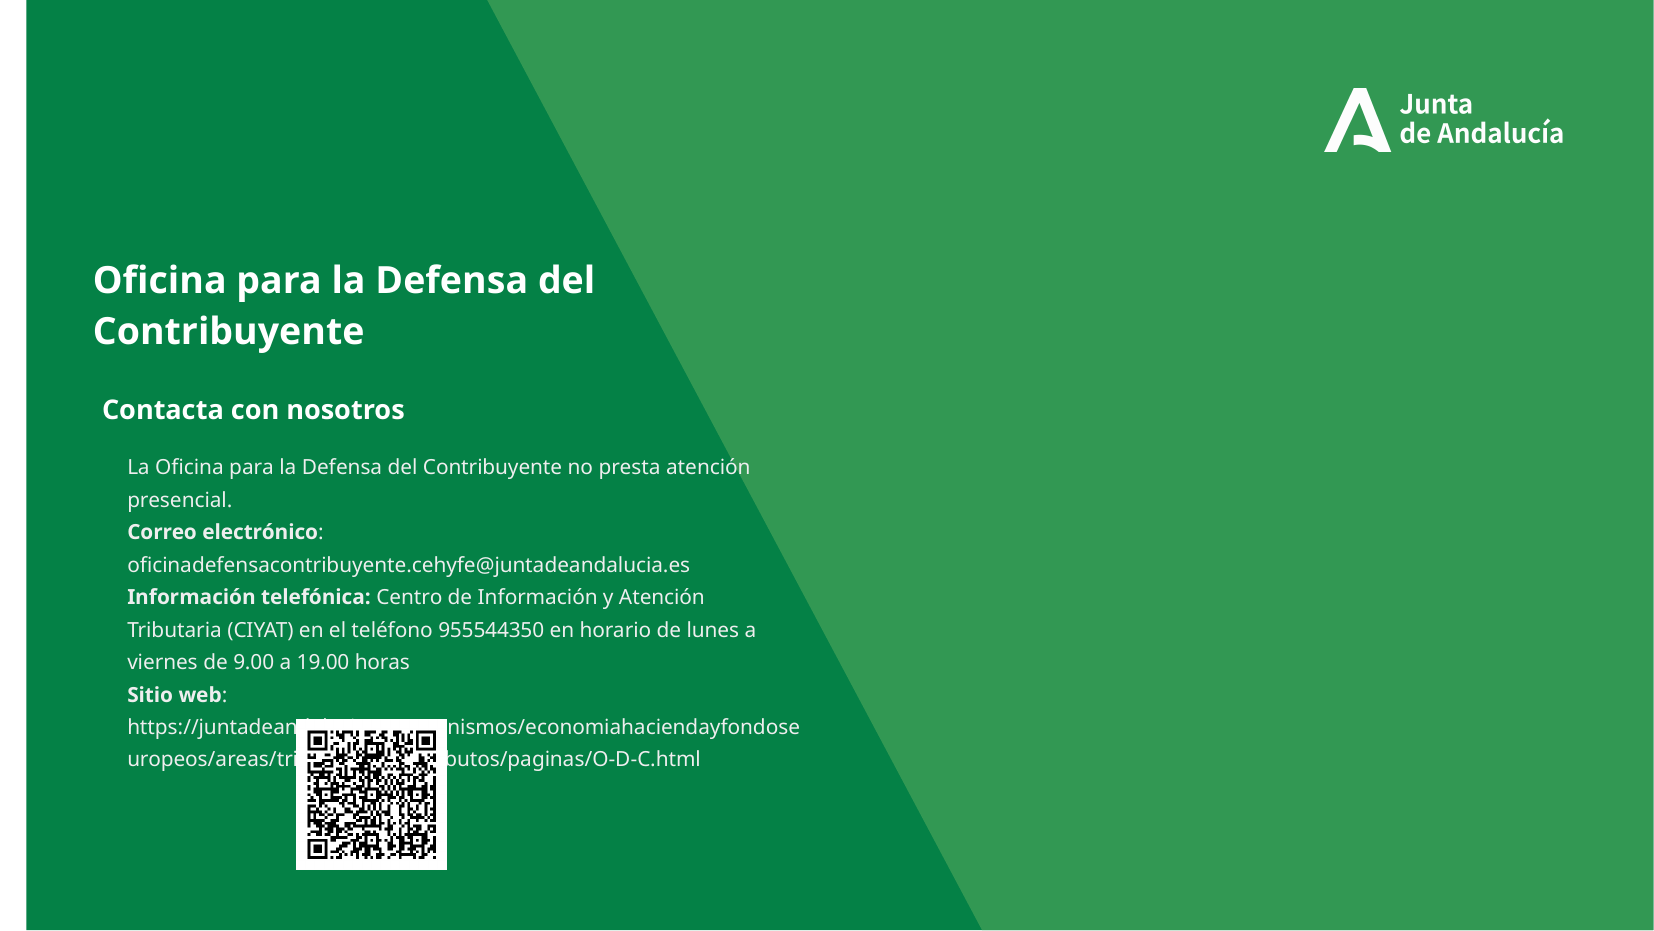

Oficina para la Defensa del Contribuyente
Contacta con nosotros
La Oficina para la Defensa del Contribuyente no presta atención presencial.
Correo electrónico: oficinadefensacontribuyente.cehyfe@juntadeandalucia.es
Información telefónica: Centro de Información y Atención Tributaria (CIYAT) en el teléfono 955544350 en horario de lunes a viernes de 9.00 a 19.00 horas
Sitio web: https://juntadeandalucia.es/organismos/economiahaciendayfondoseuropeos/areas/tributos-juego/tributos/paginas/O-D-C.html